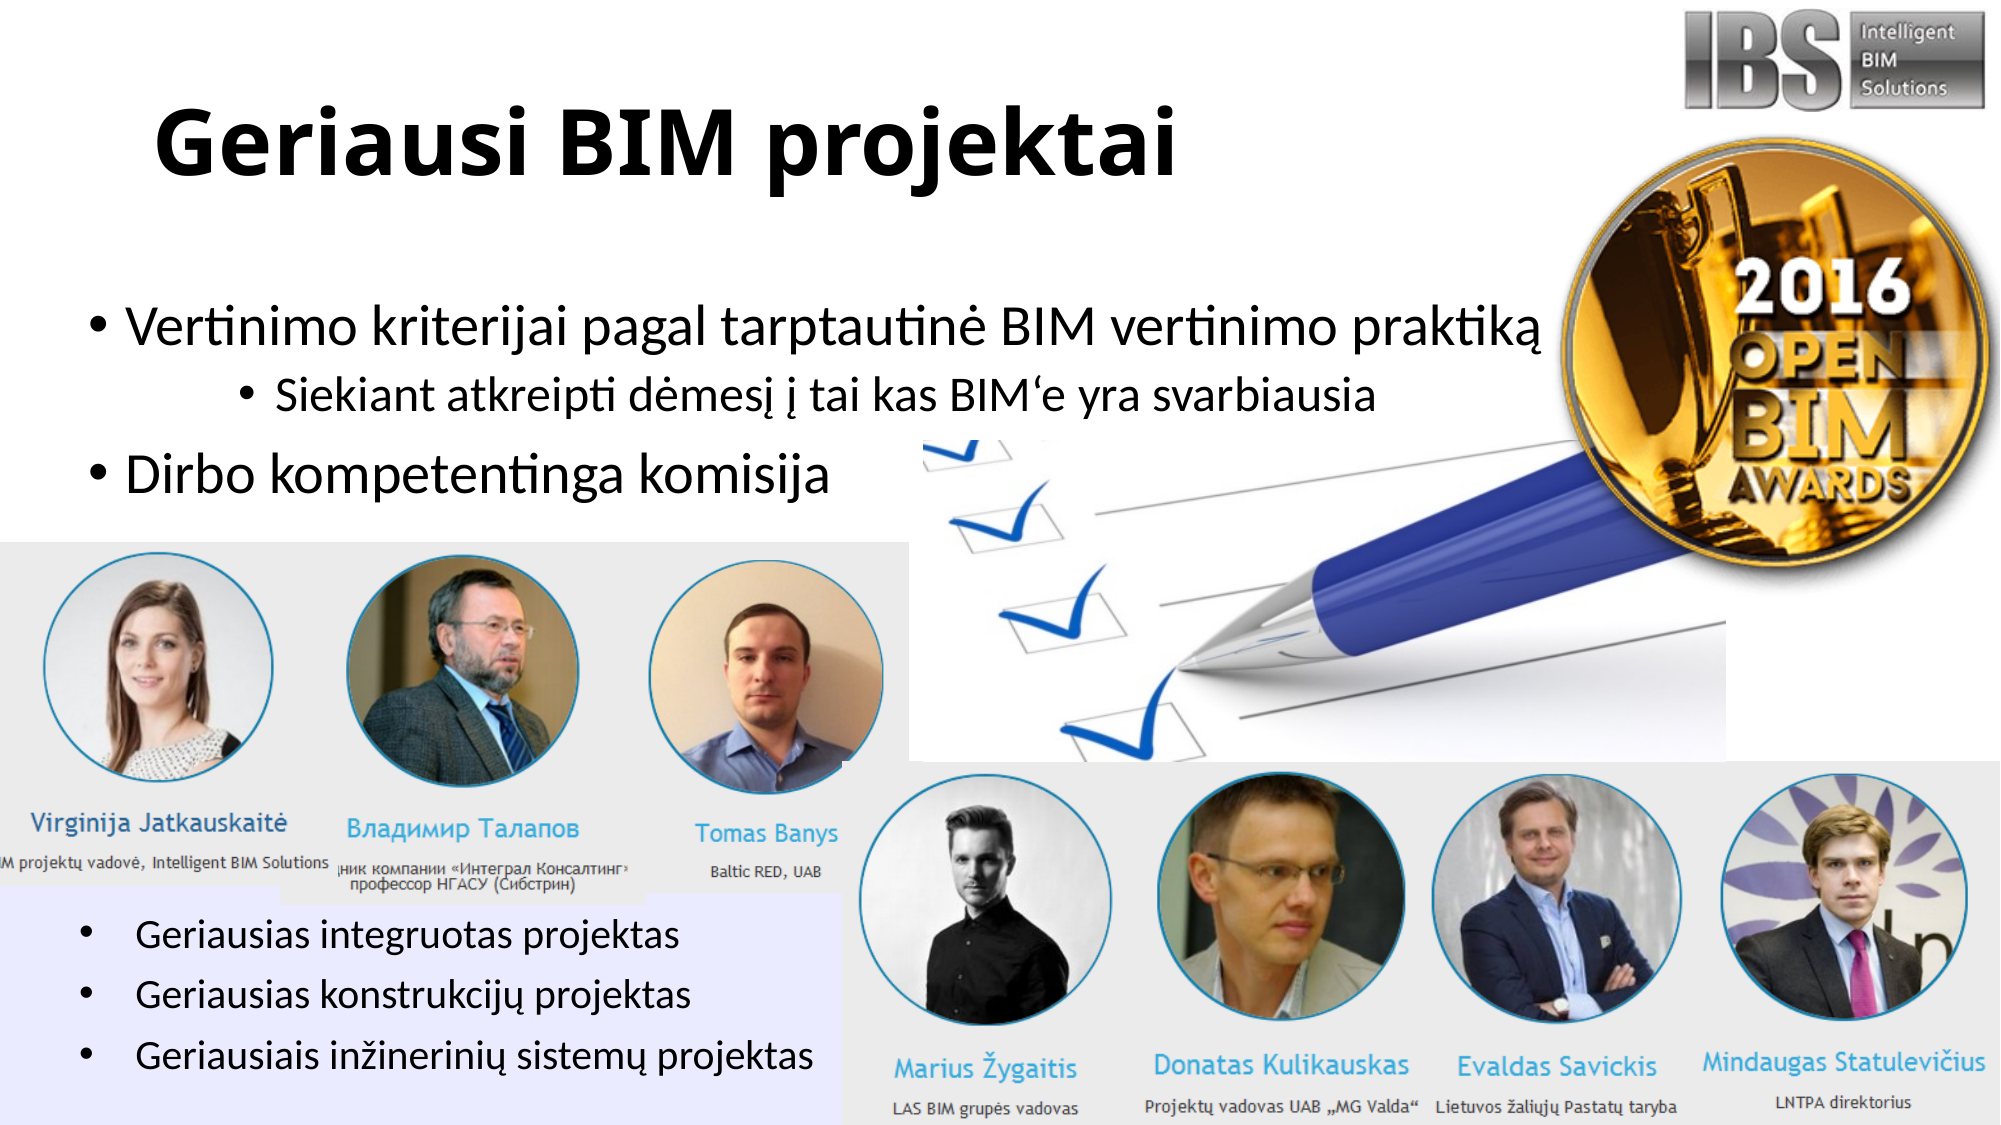

# Geriausi BIM projektai
Vertinimo kriterijai pagal tarptautinė BIM vertinimo praktiką
Siekiant atkreipti dėmesį į tai kas BIM‘e yra svarbiausia
Dirbo kompetentinga komisija
Geriausias integruotas projektas
Geriausias konstrukcijų projektas
Geriausiais inžinerinių sistemų projektas